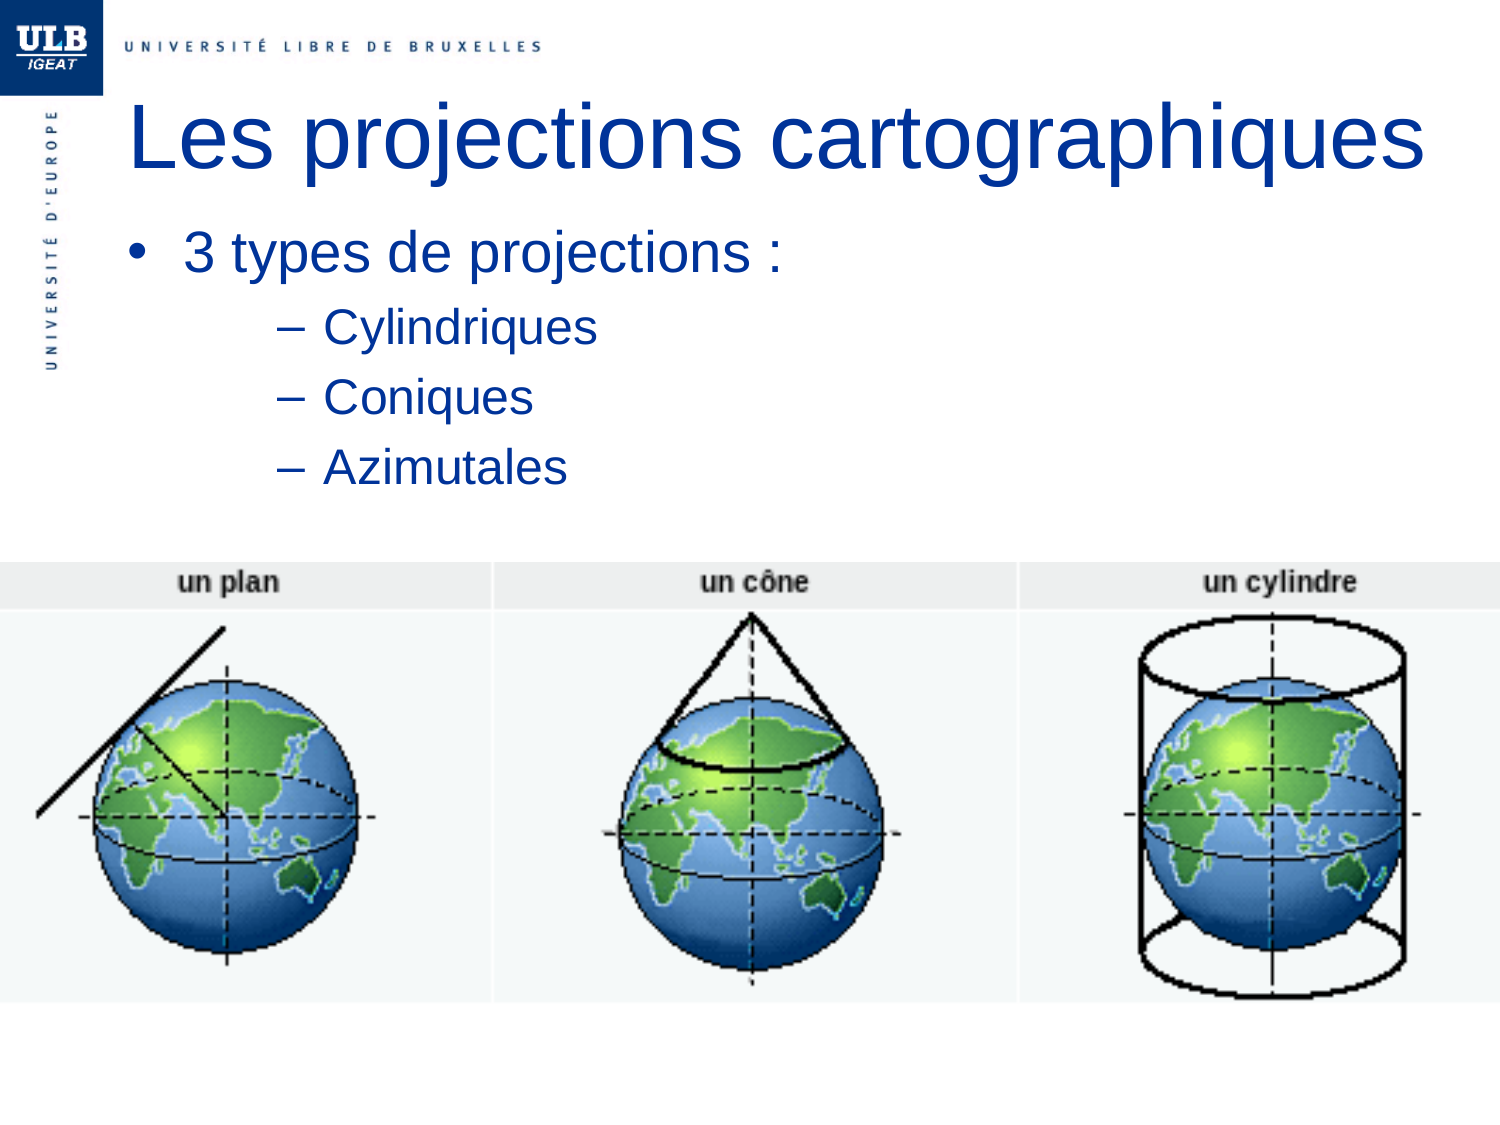

# Les projections cartographiques
3 types de projections :
Cylindriques
Coniques
Azimutales